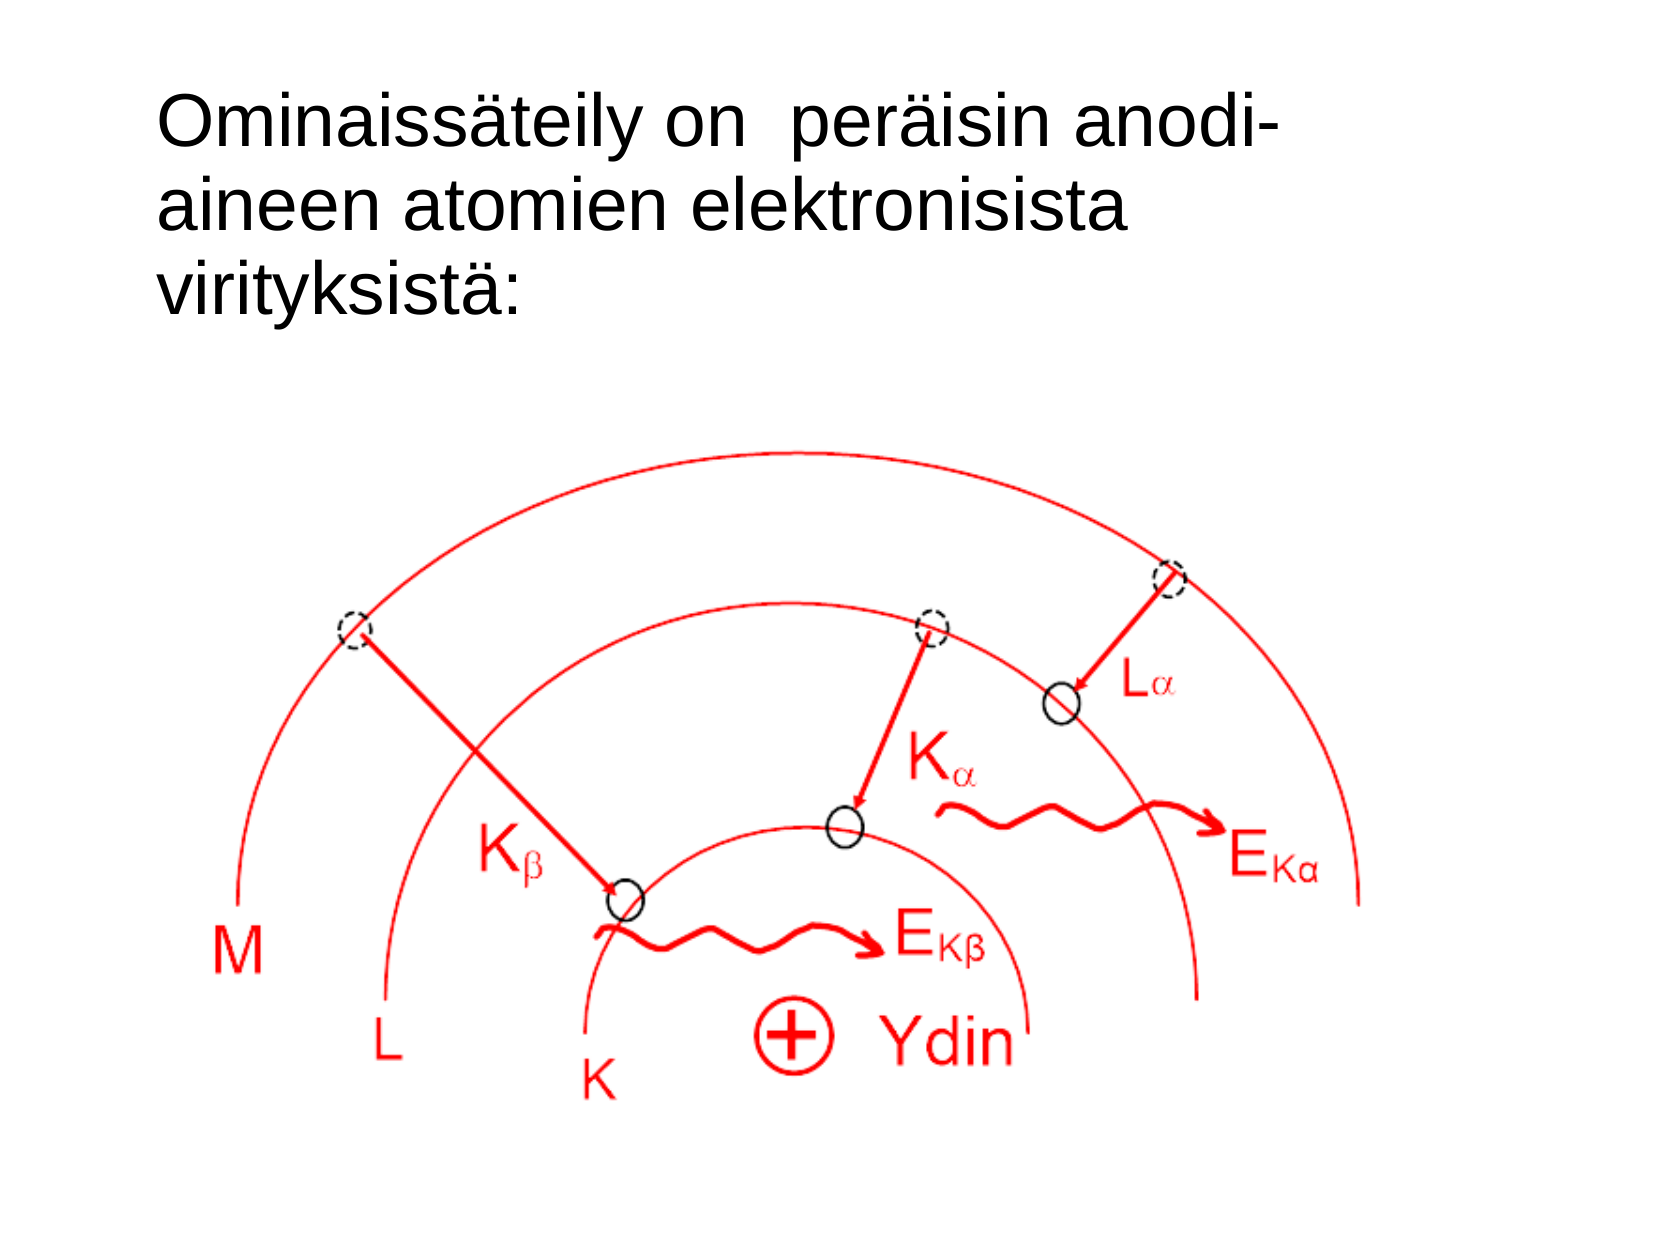

Ominaissäteily on peräisin anodi-aineen atomien elektronisista virityksistä: